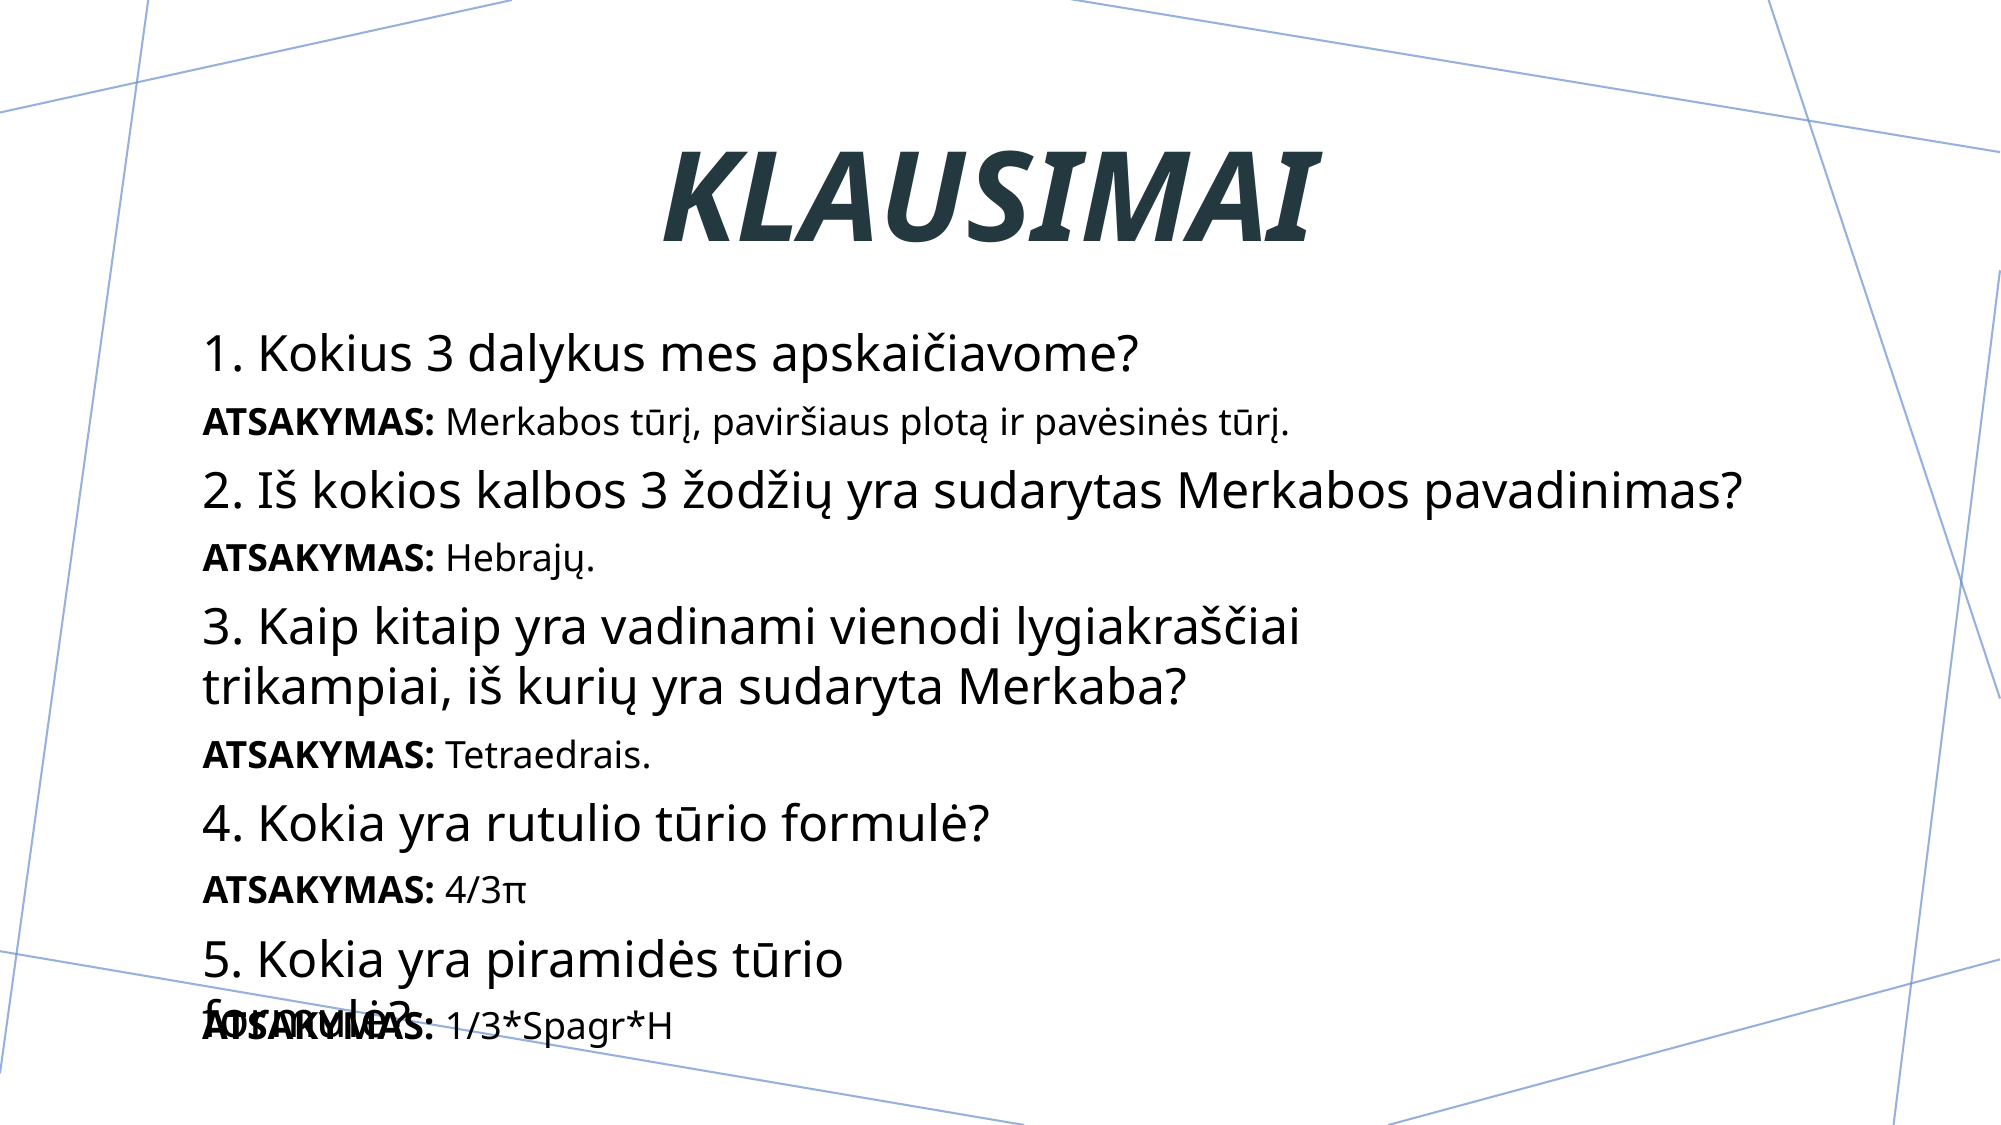

# Klausimai
1. Kokius 3 dalykus mes apskaičiavome?
ATSAKYMAS: Merkabos tūrį, paviršiaus plotą ir pavėsinės tūrį.
2. Iš kokios kalbos 3 žodžių yra sudarytas Merkabos pavadinimas?
ATSAKYMAS: Hebrajų.
3. Kaip kitaip yra vadinami vienodi lygiakraščiai trikampiai, iš kurių yra sudaryta Merkaba?
ATSAKYMAS: Tetraedrais.
4. Kokia yra rutulio tūrio formulė?
ATSAKYMAS: 4/3π
5. Kokia yra piramidės tūrio formulė?
ATSAKYMAS: 1/3*Spagr*H